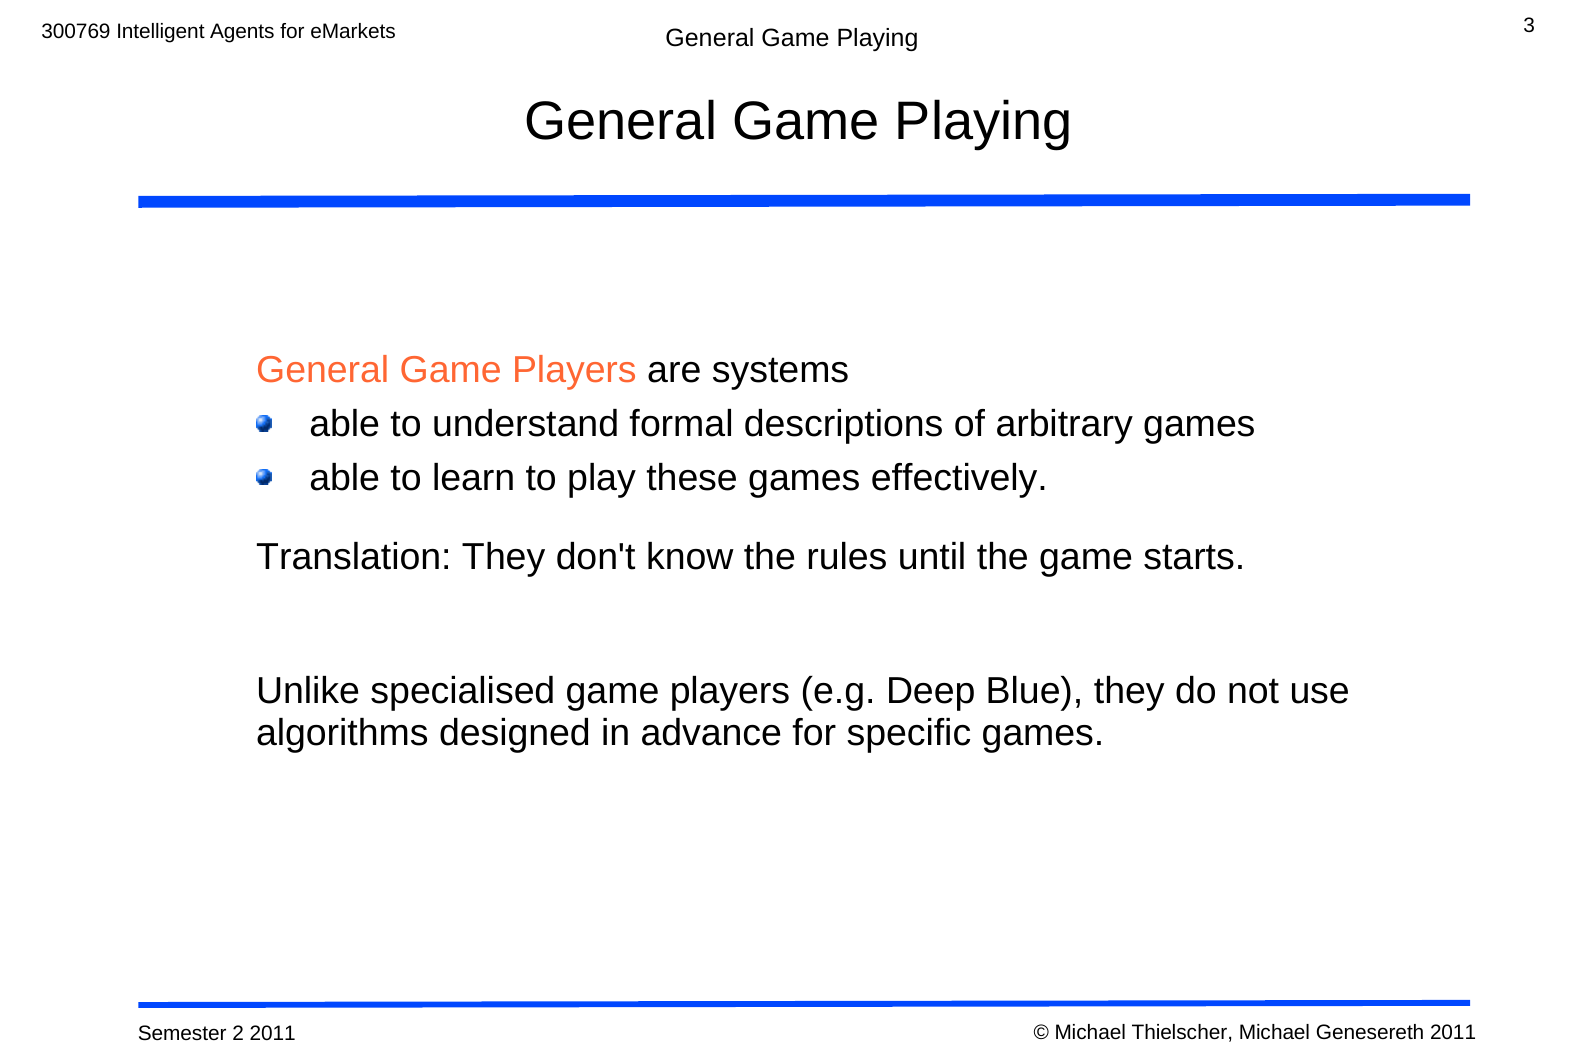

# General Game Playing
General Game Players are systems
able to understand formal descriptions of arbitrary games
able to learn to play these games effectively.
Translation: They don't know the rules until the game starts.
Unlike specialised game players (e.g. Deep Blue), they do not use algorithms designed in advance for specific games.